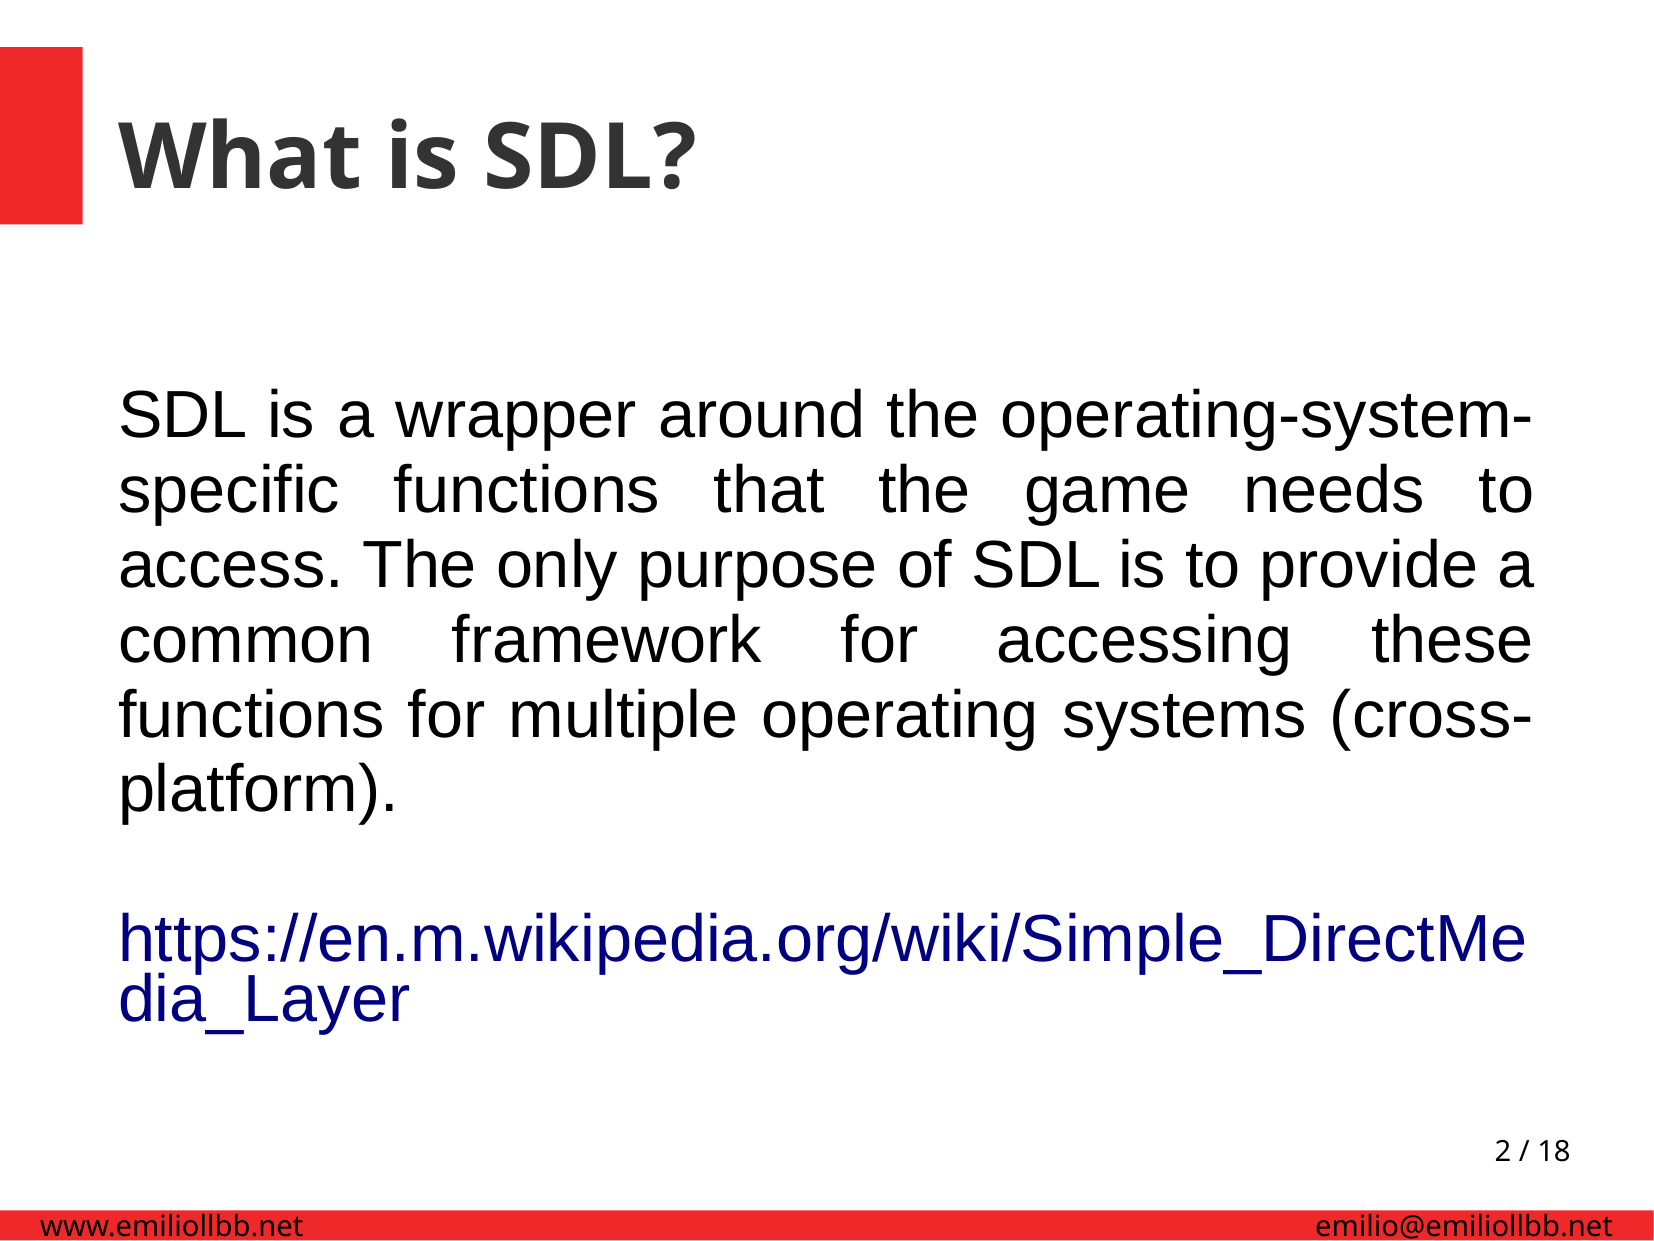

# What is SDL?
SDL is a wrapper around the operating-system-specific functions that the game needs to access. The only purpose of SDL is to provide a common framework for accessing these functions for multiple operating systems (cross-platform).
https://en.m.wikipedia.org/wiki/Simple_DirectMedia_Layer
2